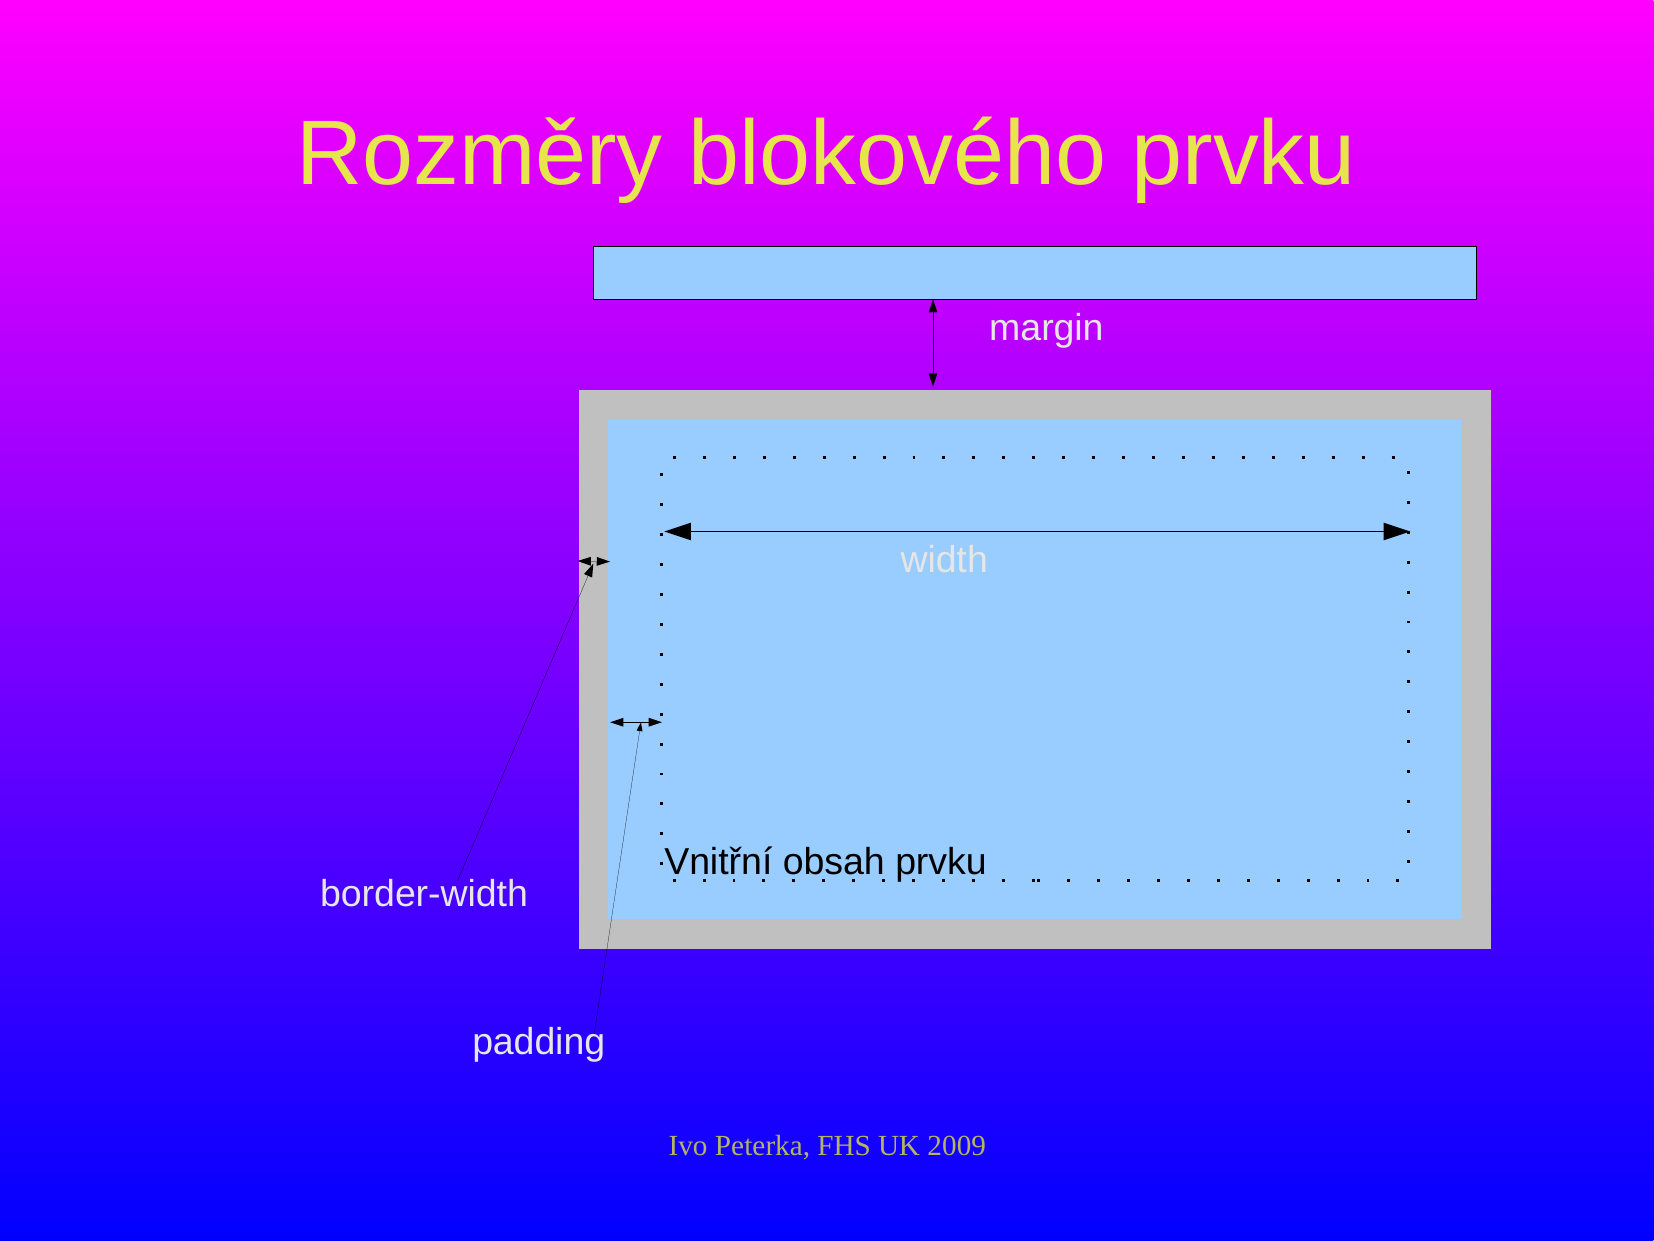

# Rozměry blokového prvku
margin
width
Vnitřní obsah prvku
border-width
padding